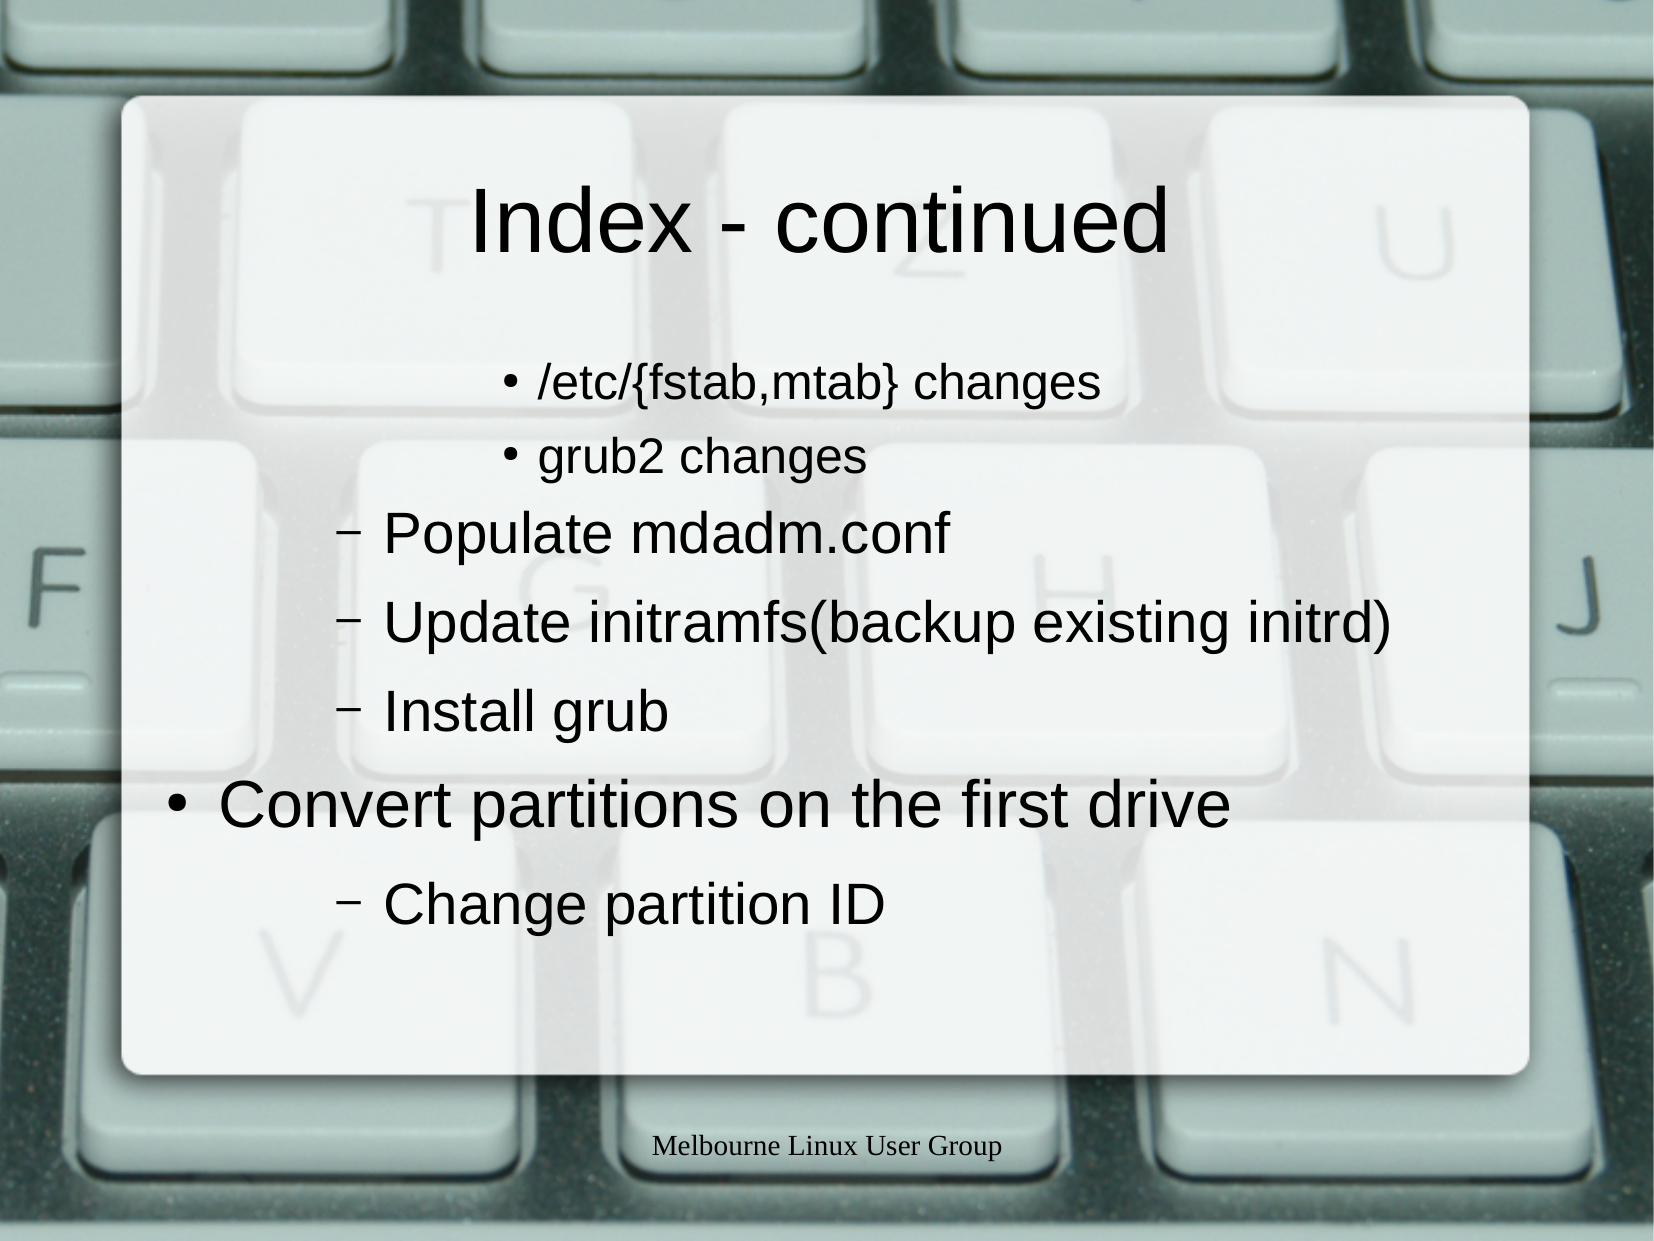

# Index - continued
/etc/{fstab,mtab} changes
grub2 changes
Populate mdadm.conf
Update initramfs(backup existing initrd)
Install grub
Convert partitions on the first drive
Change partition ID
Melbourne Linux User Group